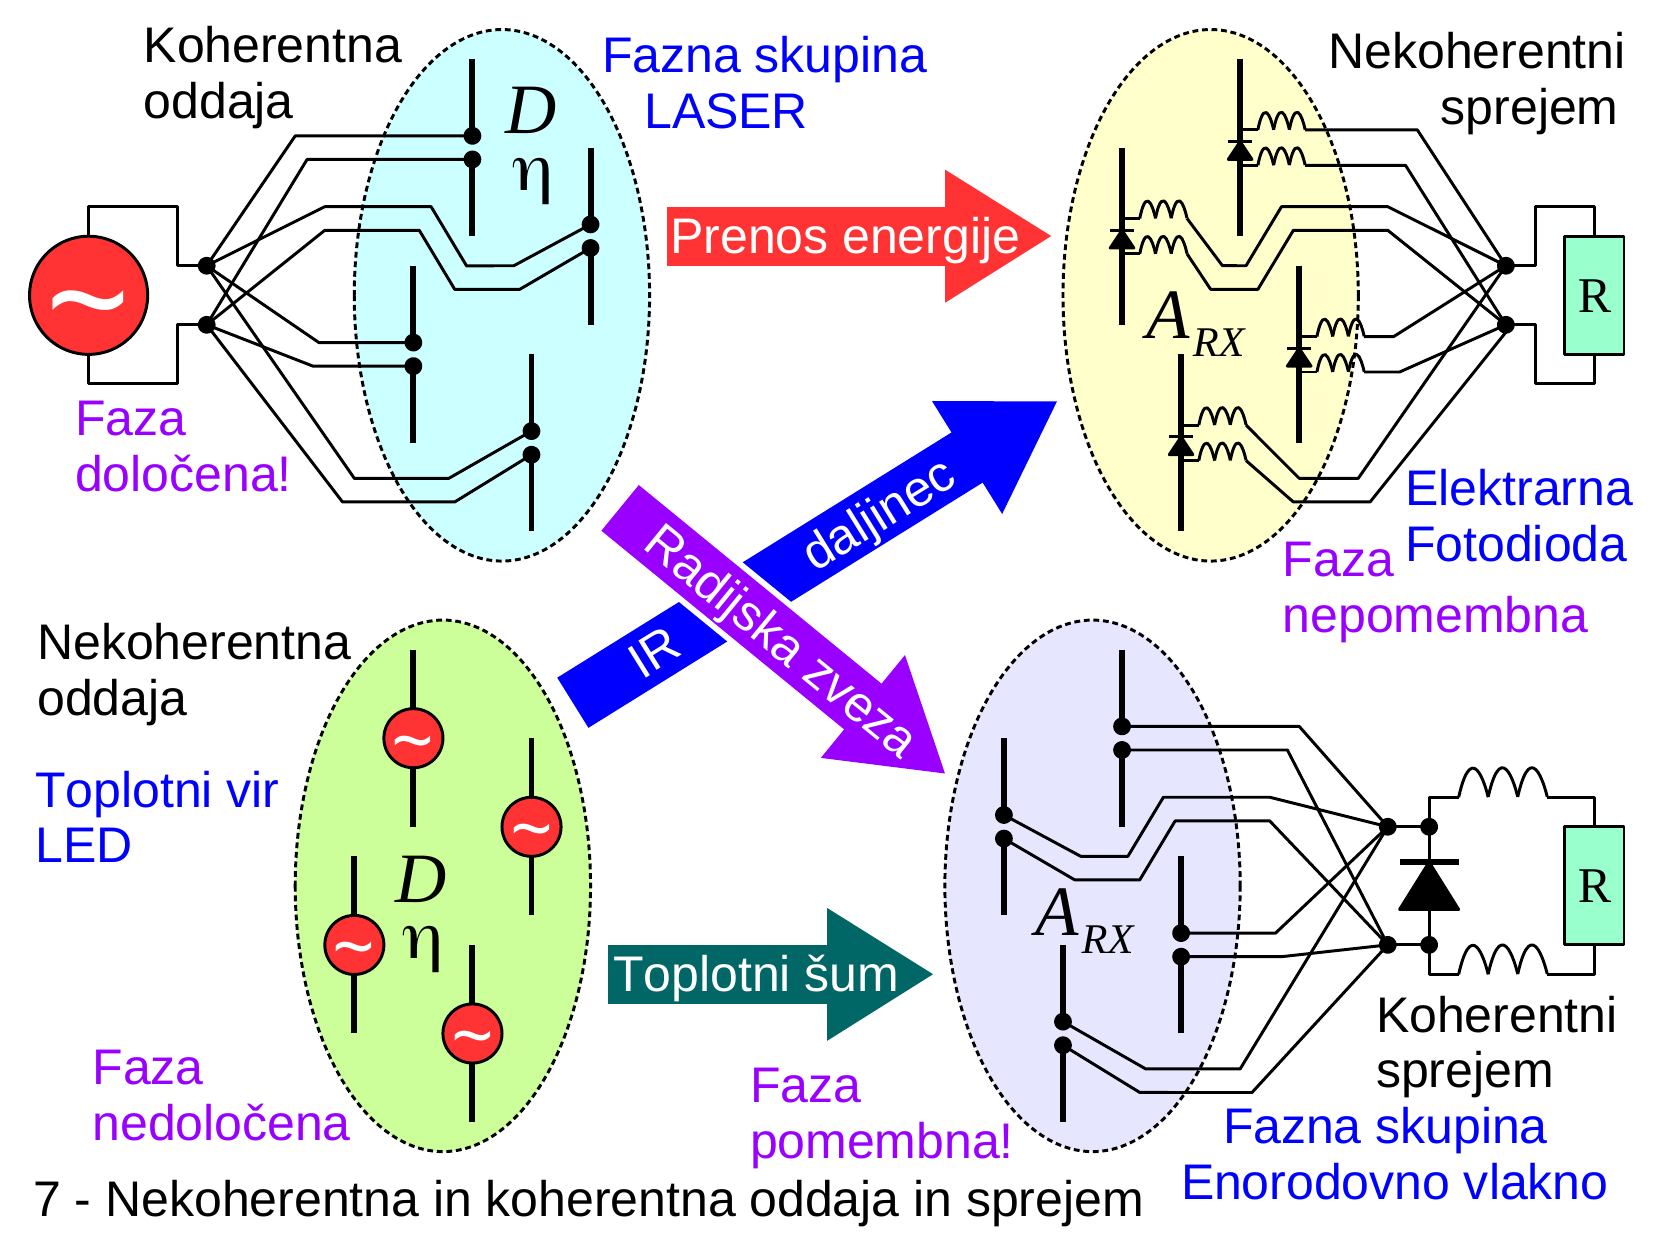

Koherentna
oddaja
Nekoherentni
 sprejem
Fazna skupina
 LASER
~
Prenos energije
R
Faza
določena!
IR daljinec
Elektrarna
Fotodioda
Radijska zveza
Faza
nepomembna
Nekoherentna
oddaja
~
Toplotni vir
LED
~
R
~
Toplotni šum
Koherentni
sprejem
~
Faza
nedoločena
Faza
pomembna!
 Fazna skupina
Enorodovno vlakno
7 - Nekoherentna in koherentna oddaja in sprejem